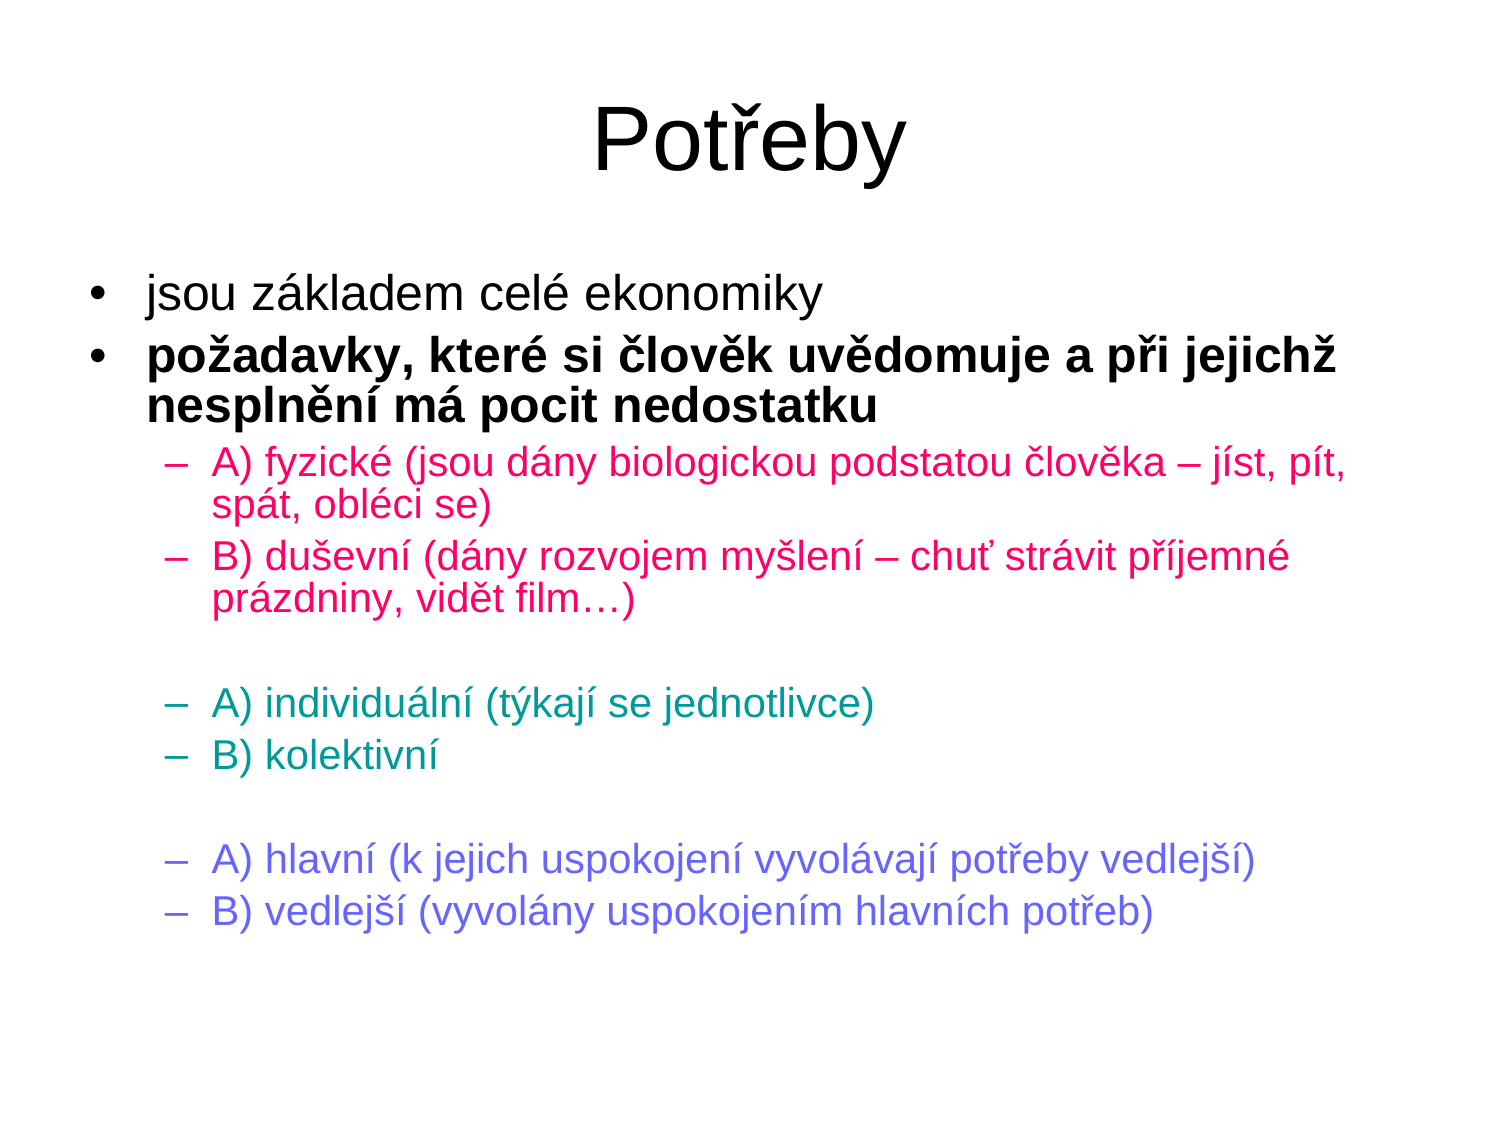

# Potřeby
jsou základem celé ekonomiky
požadavky, které si člověk uvědomuje a při jejichž nesplnění má pocit nedostatku
A) fyzické (jsou dány biologickou podstatou člověka – jíst, pít, spát, obléci se)
B) duševní (dány rozvojem myšlení – chuť strávit příjemné prázdniny, vidět film…)
A) individuální (týkají se jednotlivce)
B) kolektivní
A) hlavní (k jejich uspokojení vyvolávají potřeby vedlejší)
B) vedlejší (vyvolány uspokojením hlavních potřeb)